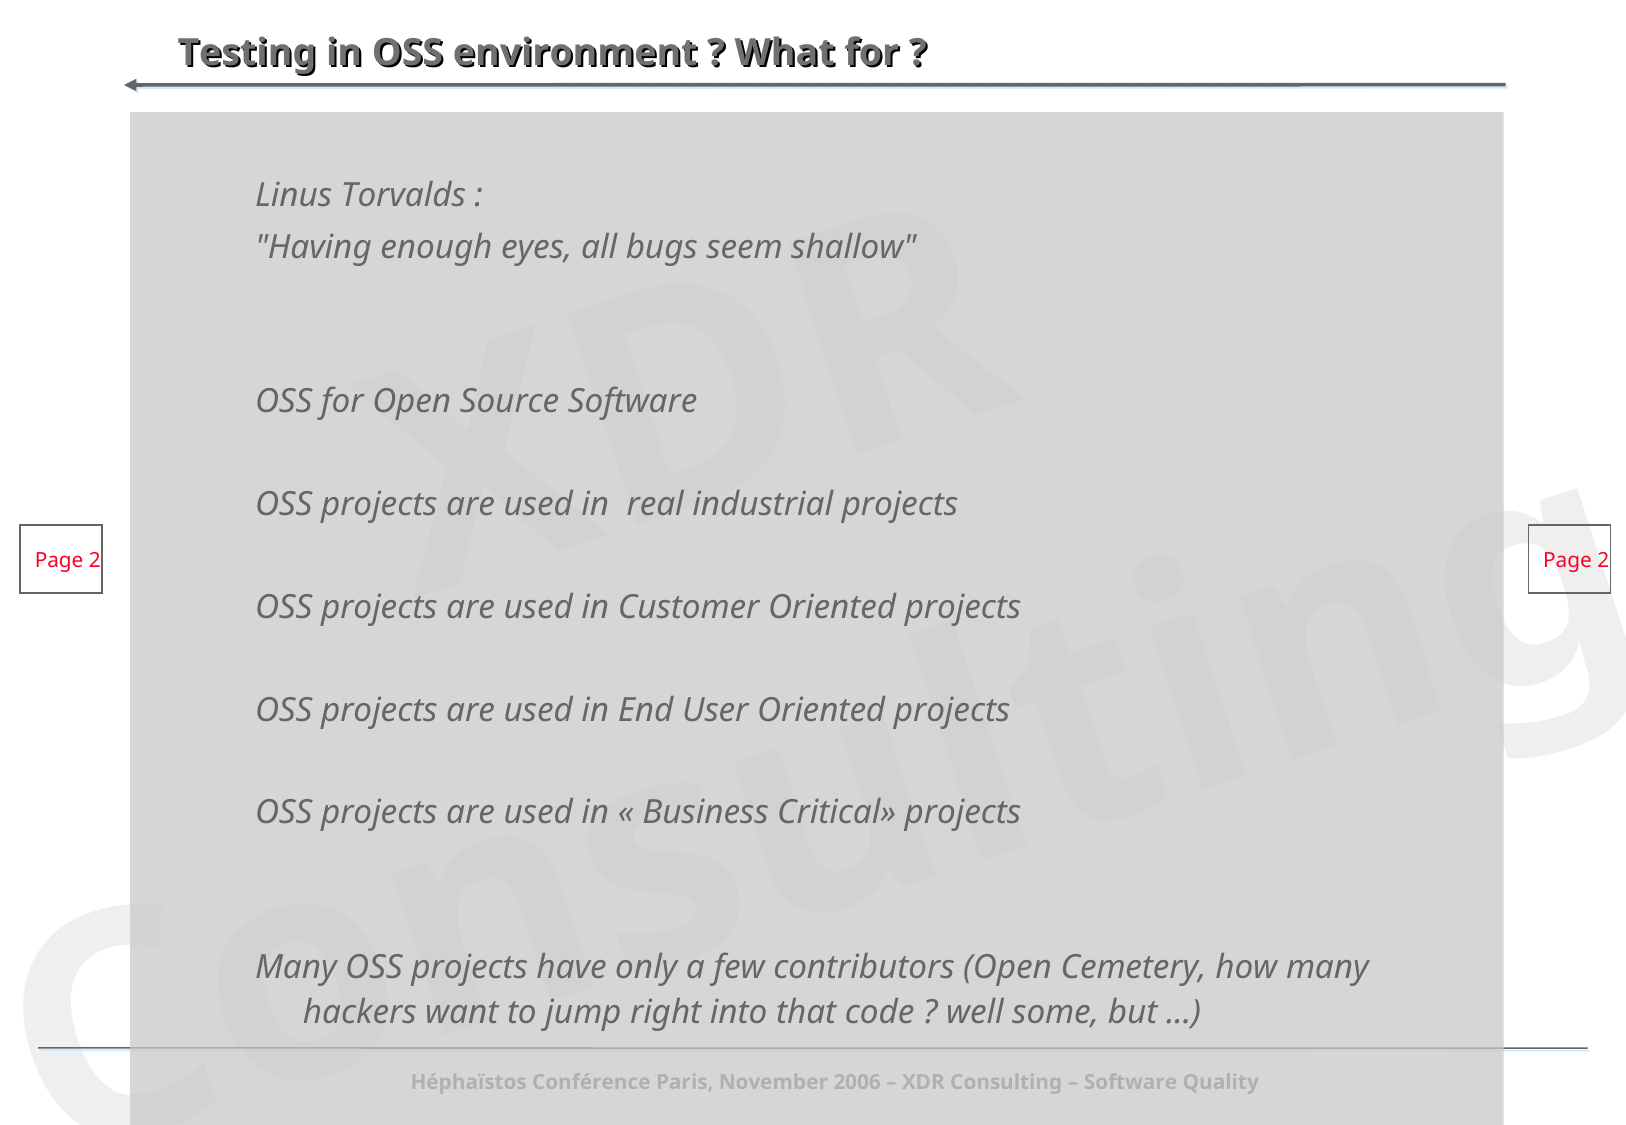

Testing in OSS environment ? What for ?
# Linus Torvalds :
"Having enough eyes, all bugs seem shallow"
OSS for Open Source Software
OSS projects are used in real industrial projects
OSS projects are used in Customer Oriented projects
OSS projects are used in End User Oriented projects
OSS projects are used in « Business Critical» projects
Many OSS projects have only a few contributors (Open Cemetery, how many hackers want to jump right into that code ? well some, but ...)